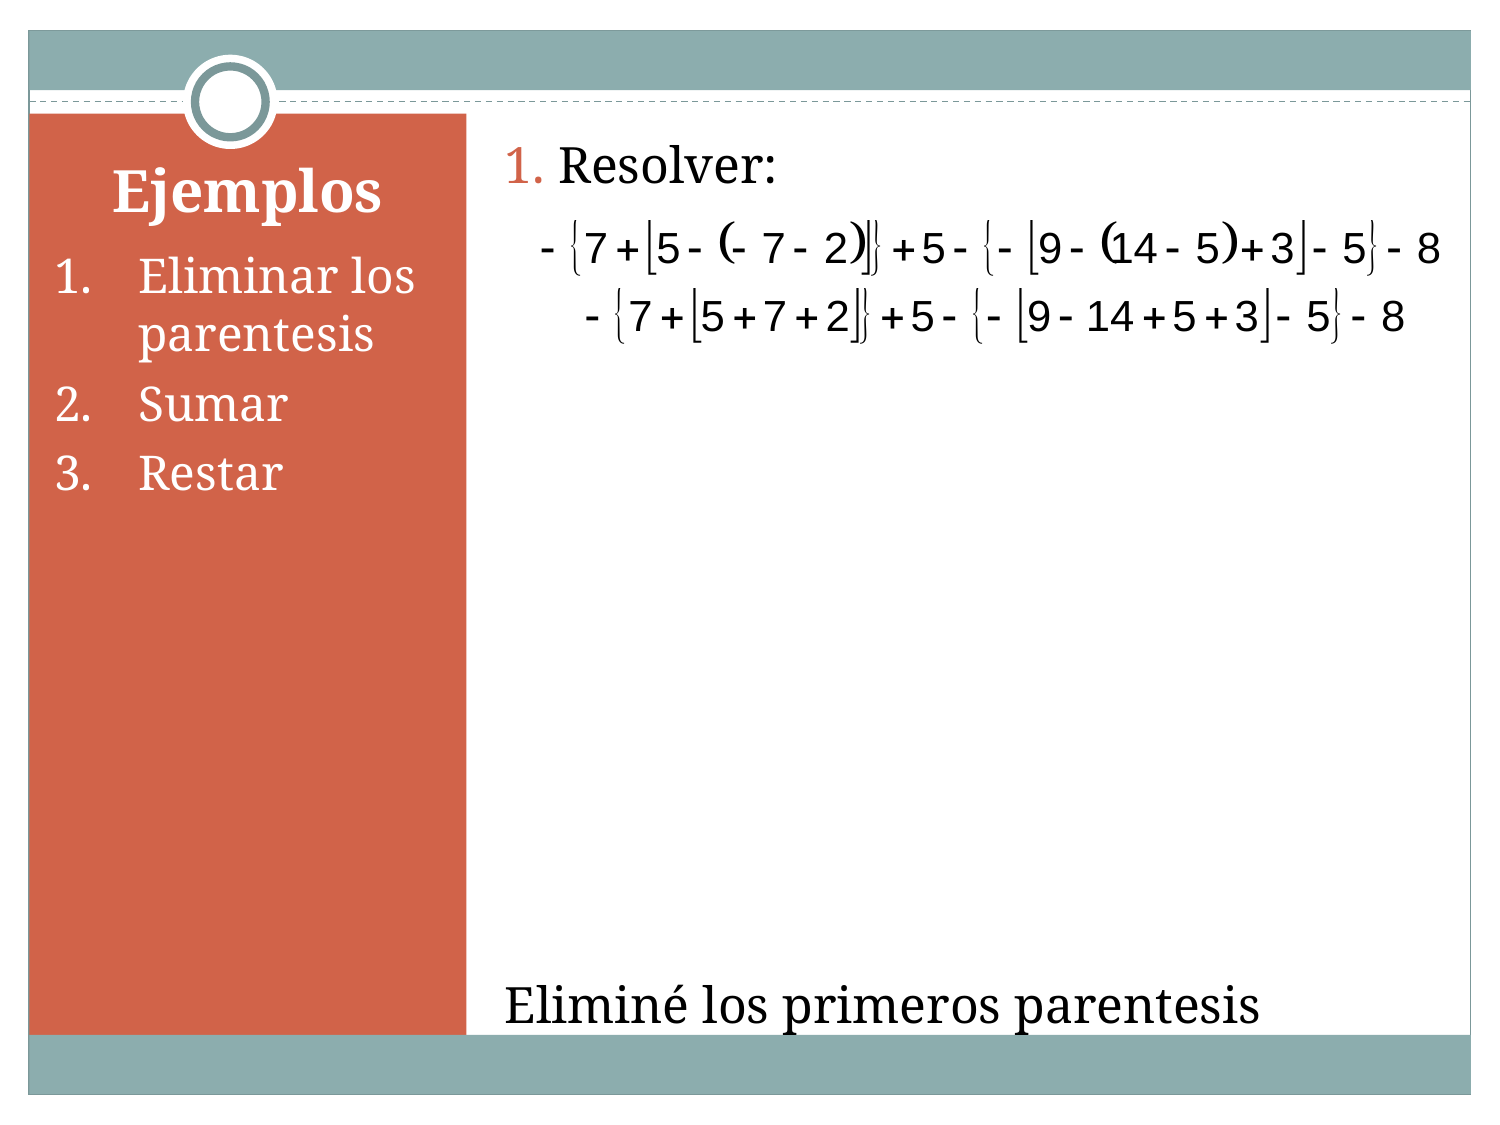

1. Resolver:
Eliminé los primeros parentesis
# Eliminar los parentesis
Sumar
Restar